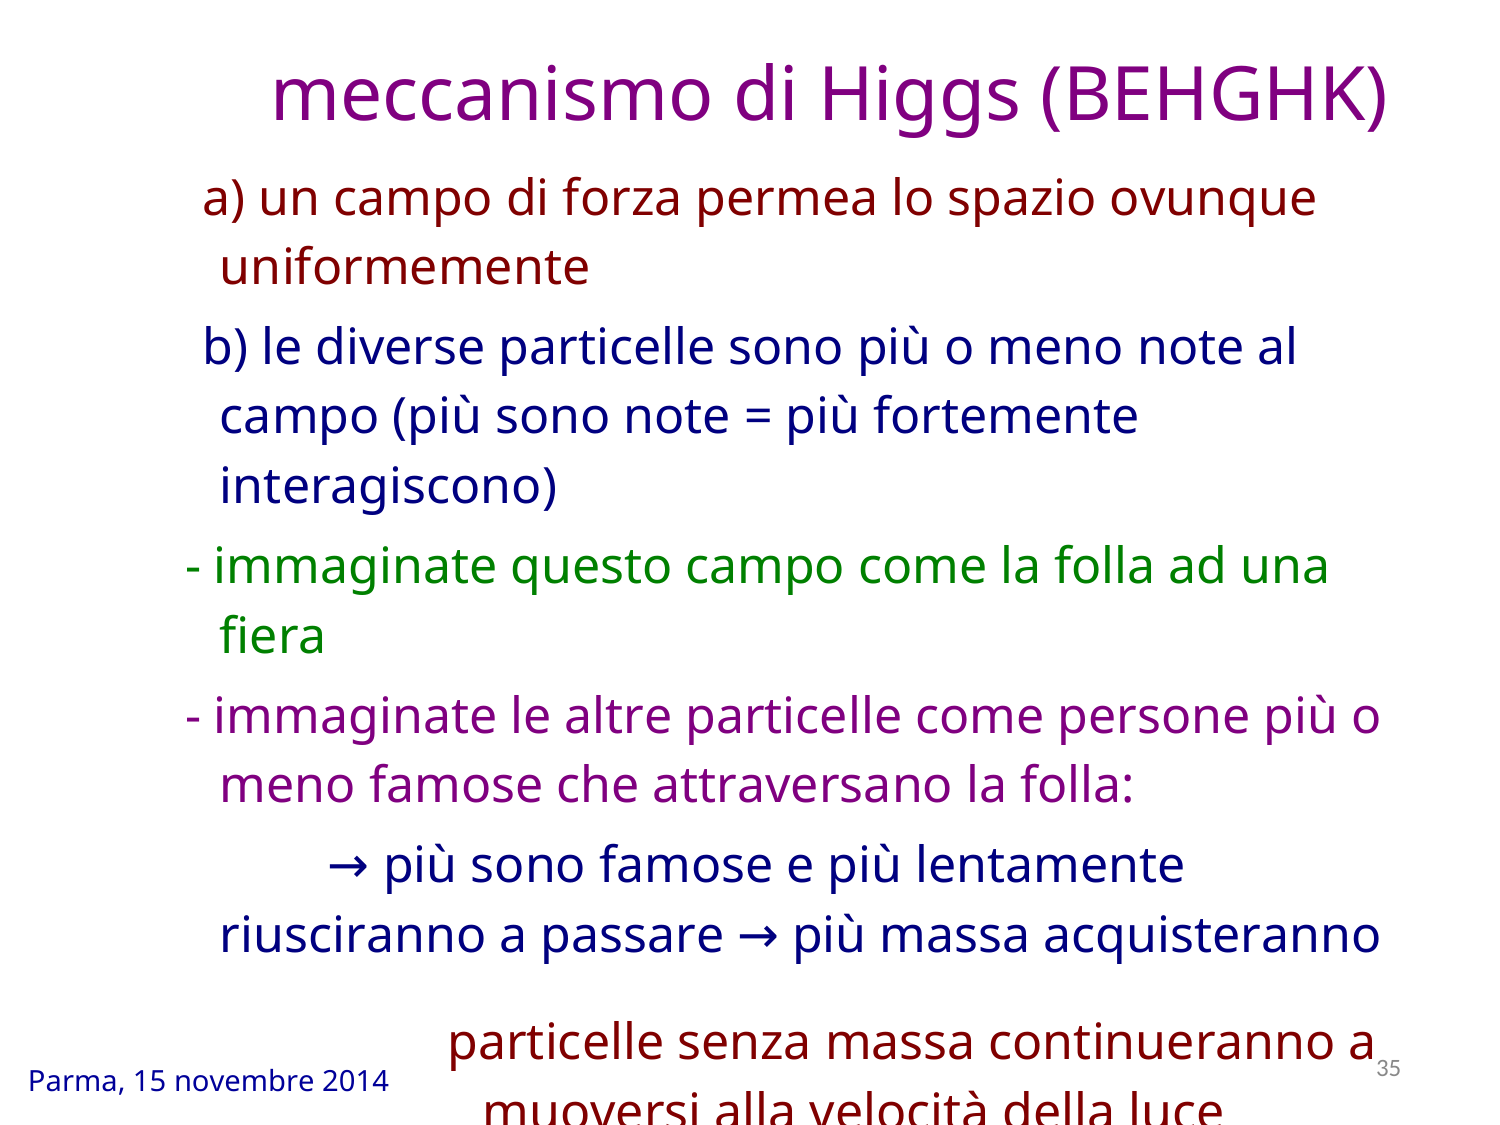

meccanismo di Higgs (BEHGHK)
a) un campo di forza permea lo spazio ovunque uniformemente
b) le diverse particelle sono più o meno note al campo (più sono note = più fortemente interagiscono)
- immaginate questo campo come la folla ad una fiera
- immaginate le altre particelle come persone più o meno famose che attraversano la folla:
 → più sono famose e più lentamente riusciranno a passare → più massa acquisteranno
particelle senza massa continueranno a muoversi alla velocità della luce
35